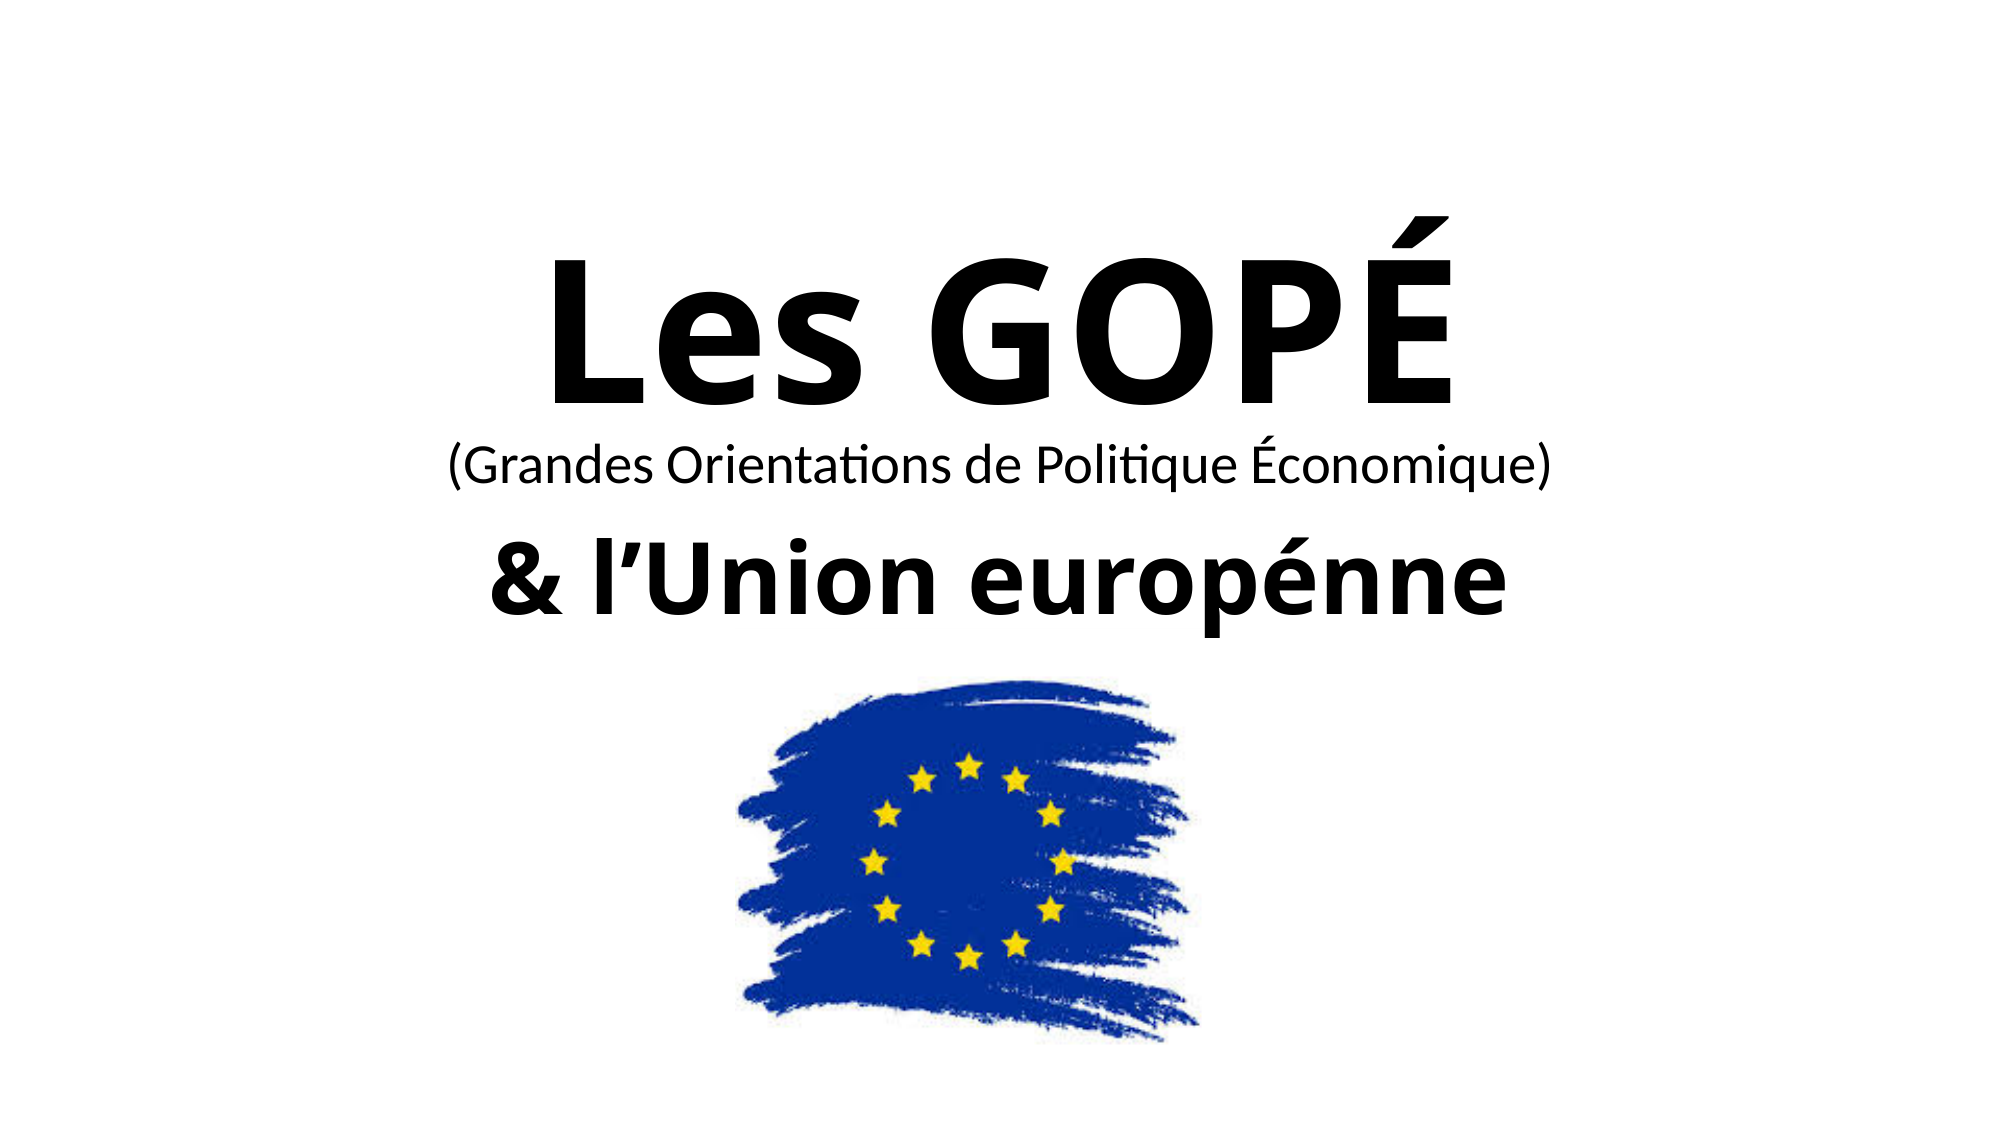

# Les GOPÉ
(Grandes Orientations de Politique Économique)
& l’Union europénne